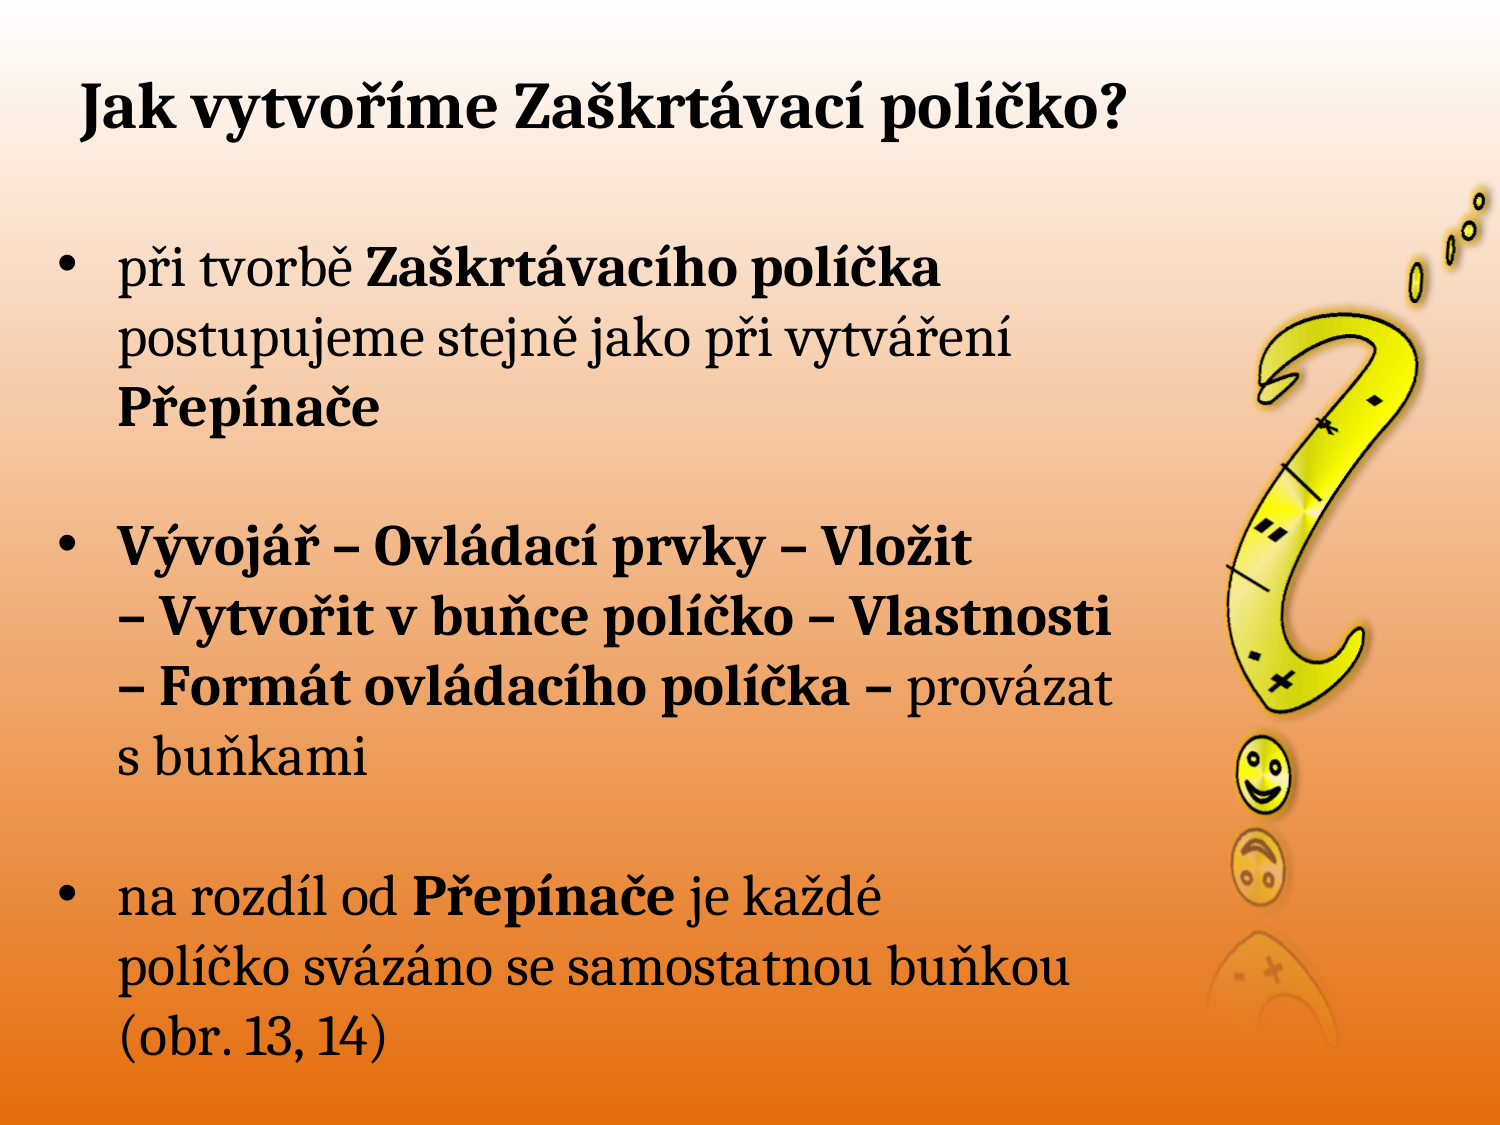

Jak vytvoříme Zaškrtávací políčko?
při tvorbě Zaškrtávacího políčka postupujeme stejně jako při vytváření Přepínače
Vývojář – Ovládací prvky – Vložit
	– Vytvořit v buňce políčko – Vlastnosti
	– Formát ovládacího políčka – provázat
	s buňkami
na rozdíl od Přepínače je každé
	políčko svázáno se samostatnou buňkou
	(obr. 13, 14)